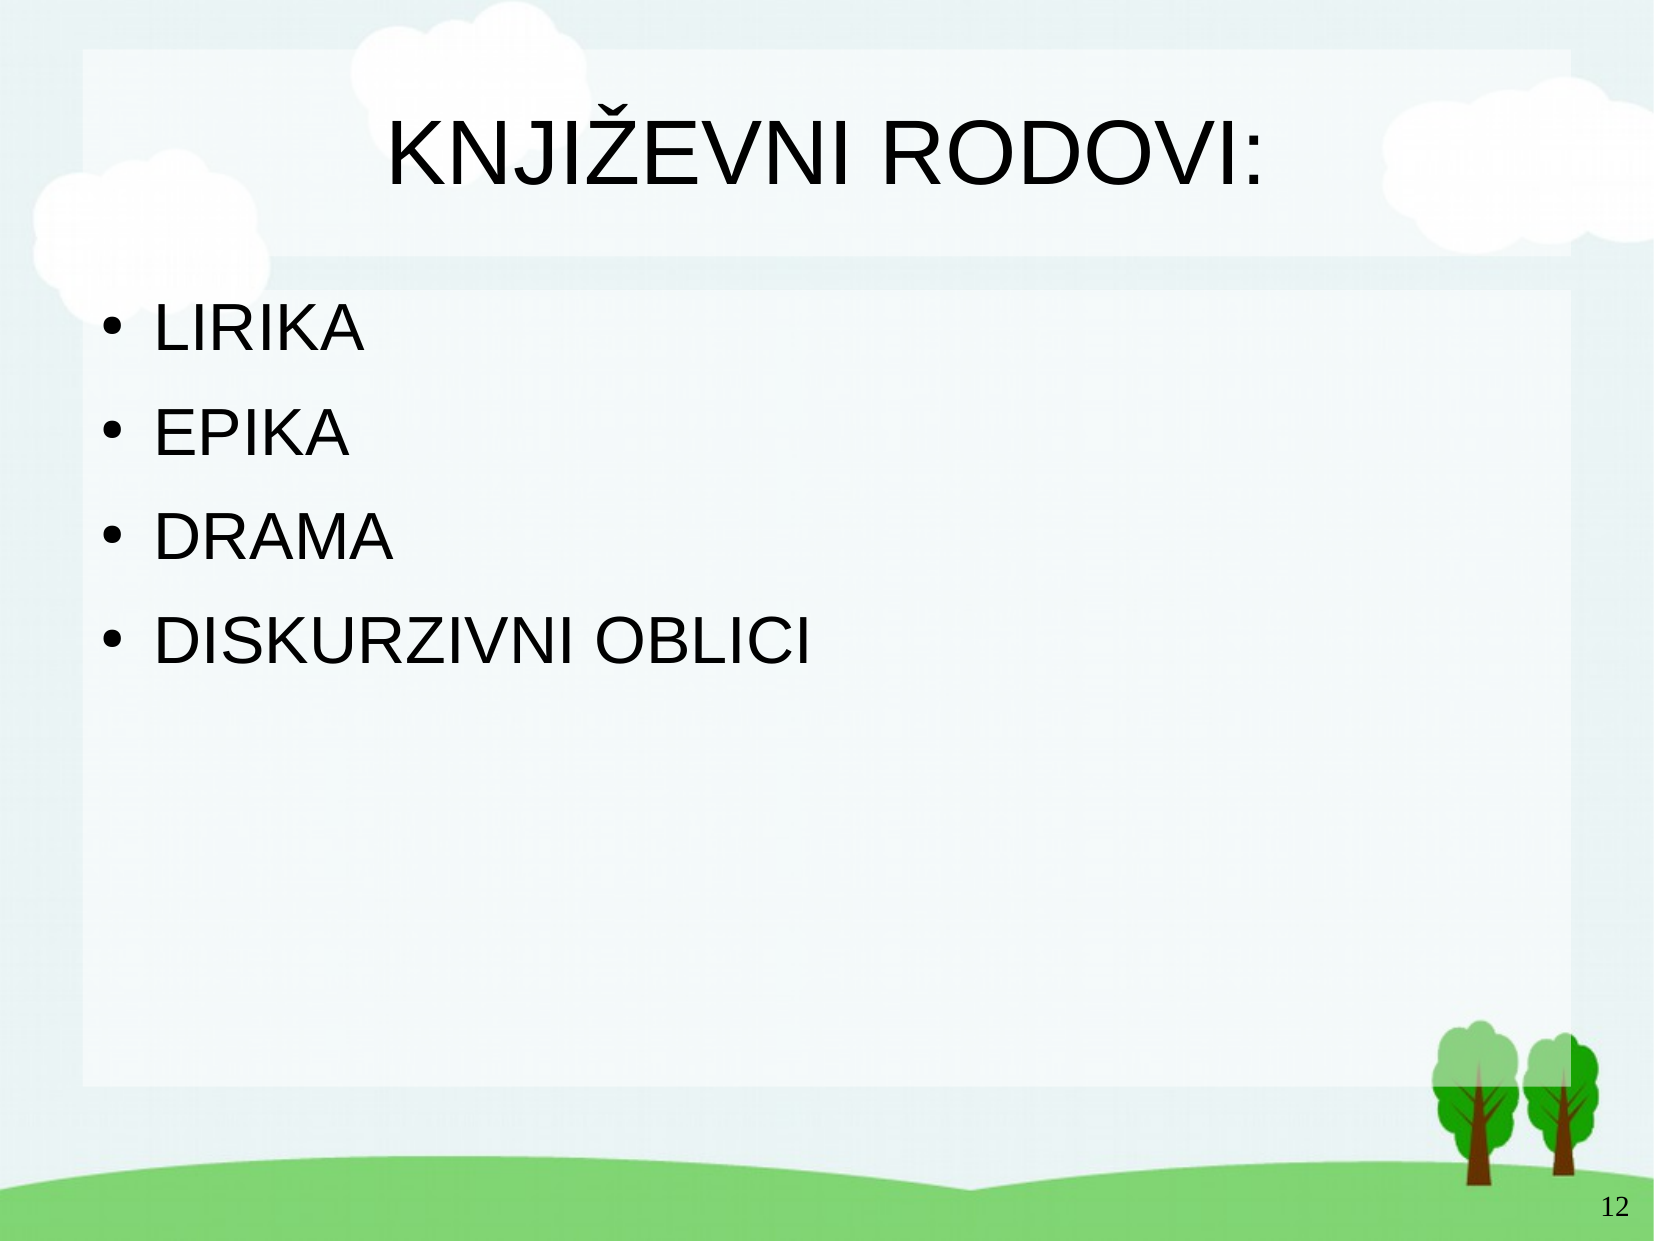

# KNJIŽEVNI RODOVI:
LIRIKA
EPIKA
DRAMA
DISKURZIVNI OBLICI
12